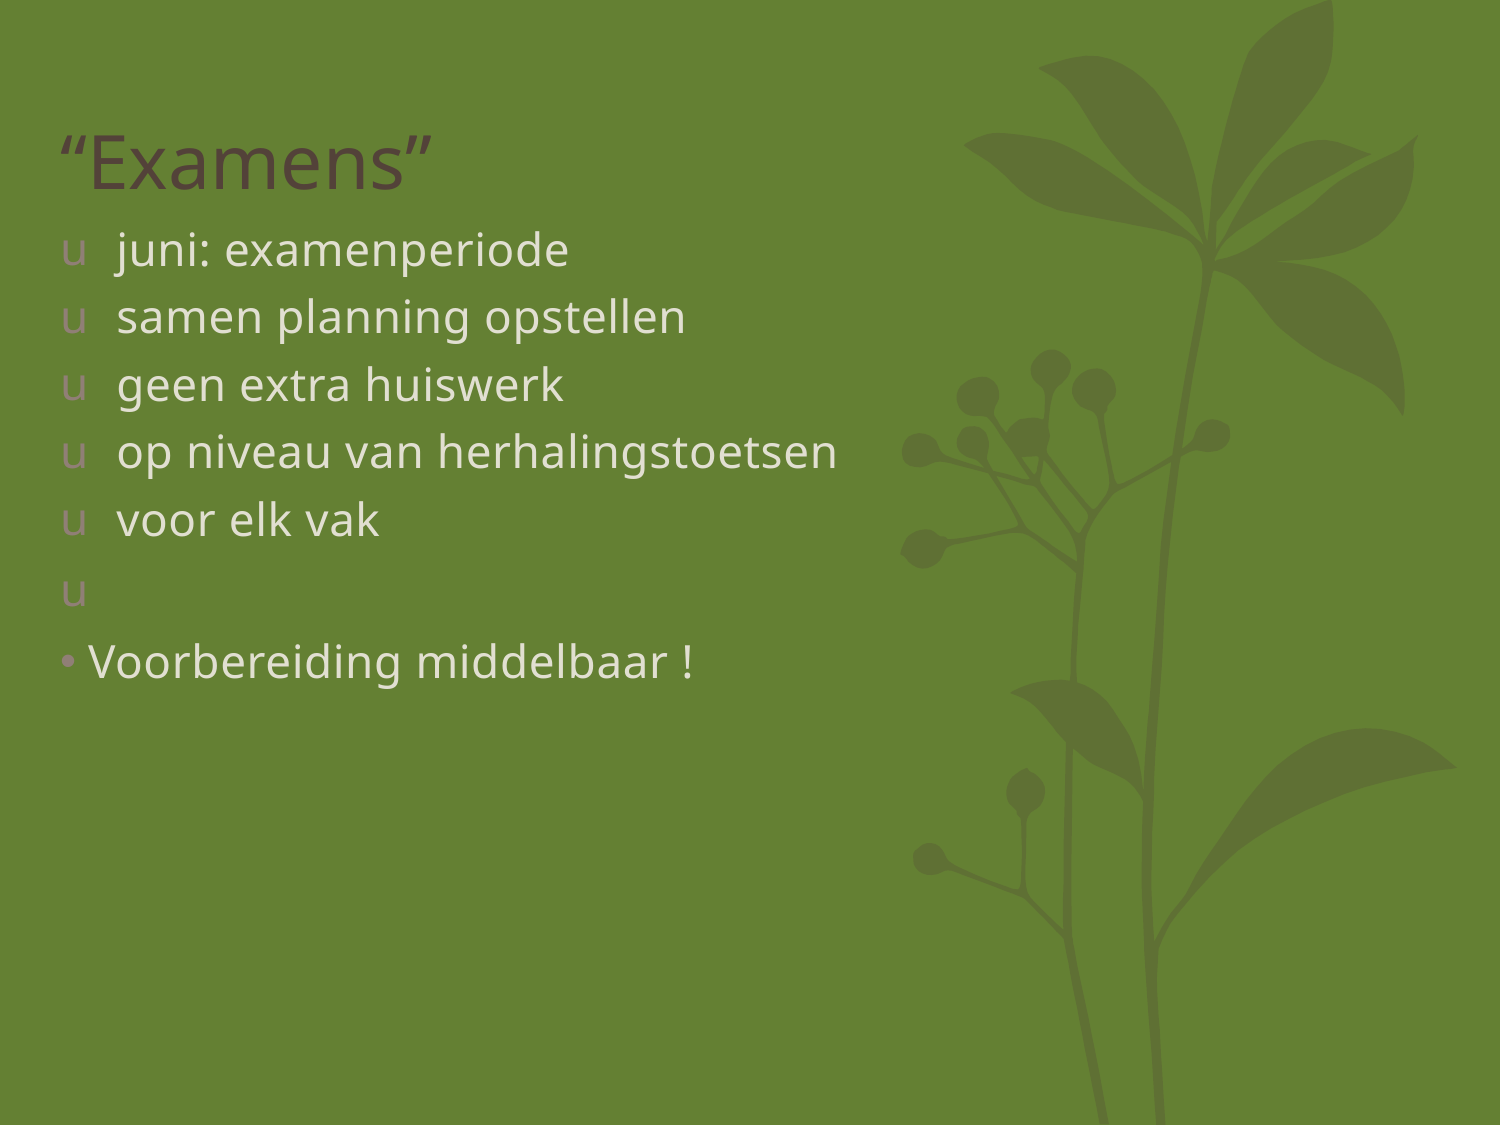

# “Examens”
juni: examenperiode
samen planning opstellen
geen extra huiswerk
op niveau van herhalingstoetsen
voor elk vak
Voorbereiding middelbaar !